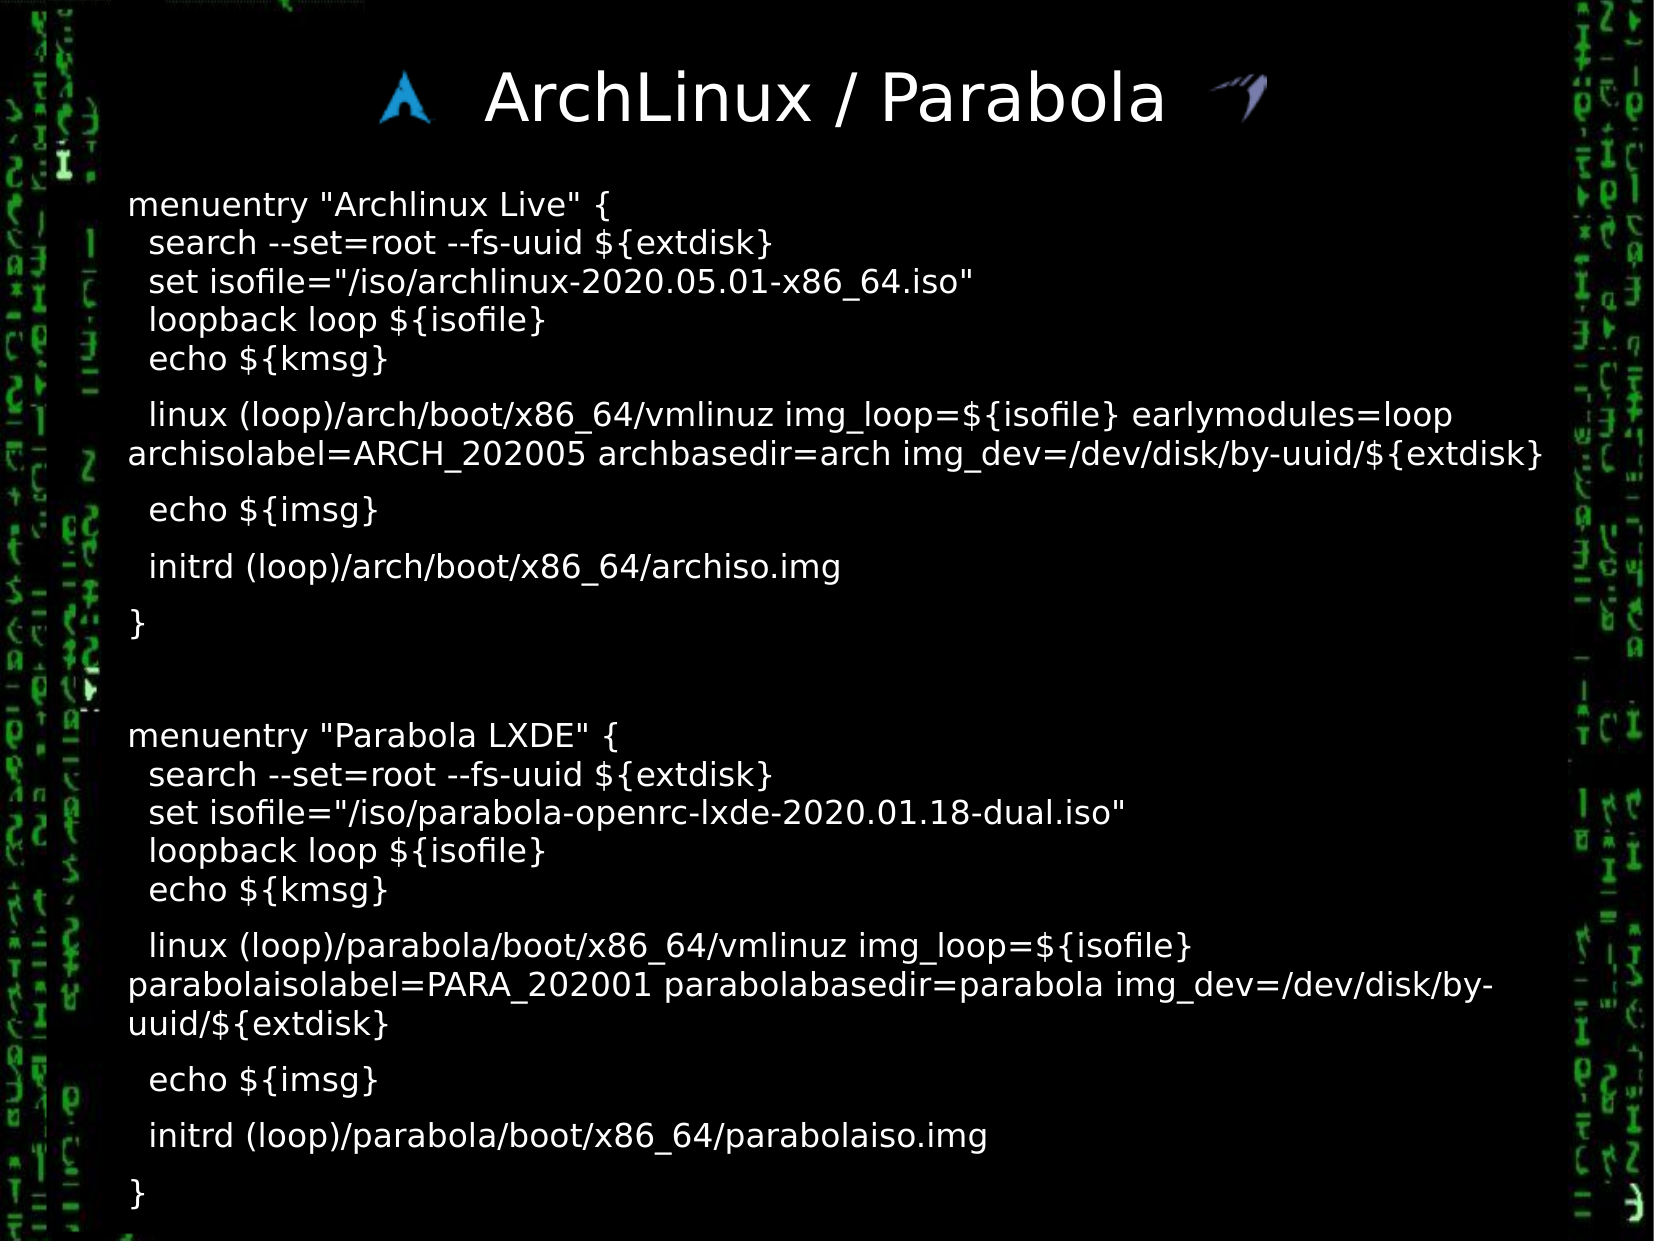

# ArchLinux / Parabola
menuentry "Archlinux Live" {
 search --set=root --fs-uuid ${extdisk}
 set isofile="/iso/archlinux-2020.05.01-x86_64.iso"
 loopback loop ${isofile}
 echo ${kmsg}
 linux (loop)/arch/boot/x86_64/vmlinuz img_loop=${isofile} earlymodules=loop archisolabel=ARCH_202005 archbasedir=arch img_dev=/dev/disk/by-uuid/${extdisk}
 echo ${imsg}
 initrd (loop)/arch/boot/x86_64/archiso.img
}
menuentry "Parabola LXDE" {
 search --set=root --fs-uuid ${extdisk}
 set isofile="/iso/parabola-openrc-lxde-2020.01.18-dual.iso"
 loopback loop ${isofile}
 echo ${kmsg}
 linux (loop)/parabola/boot/x86_64/vmlinuz img_loop=${isofile} parabolaisolabel=PARA_202001 parabolabasedir=parabola img_dev=/dev/disk/by-uuid/${extdisk}
 echo ${imsg}
 initrd (loop)/parabola/boot/x86_64/parabolaiso.img
}